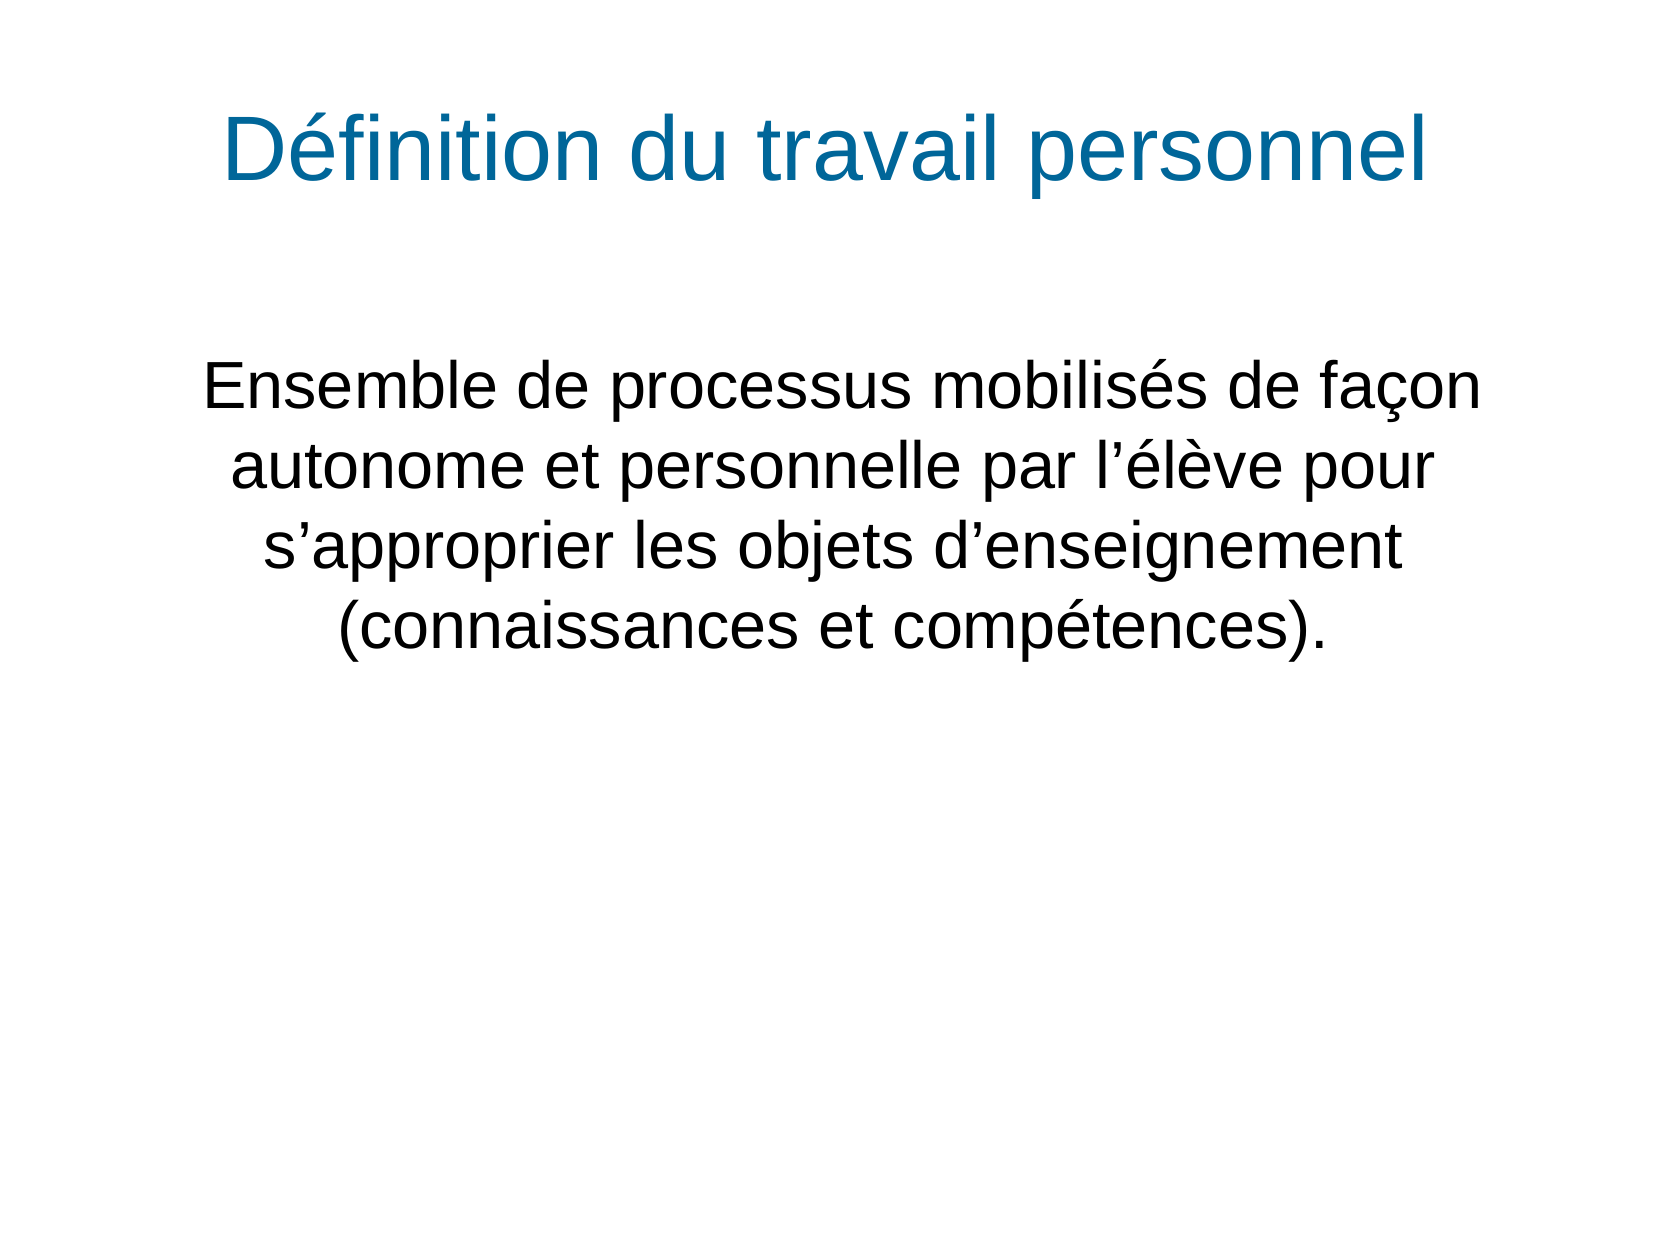

# Définition du travail personnel
 Ensemble de processus mobilisés de façon autonome et personnelle par l’élève pour s’approprier les objets d’enseignement (connaissances et compétences).